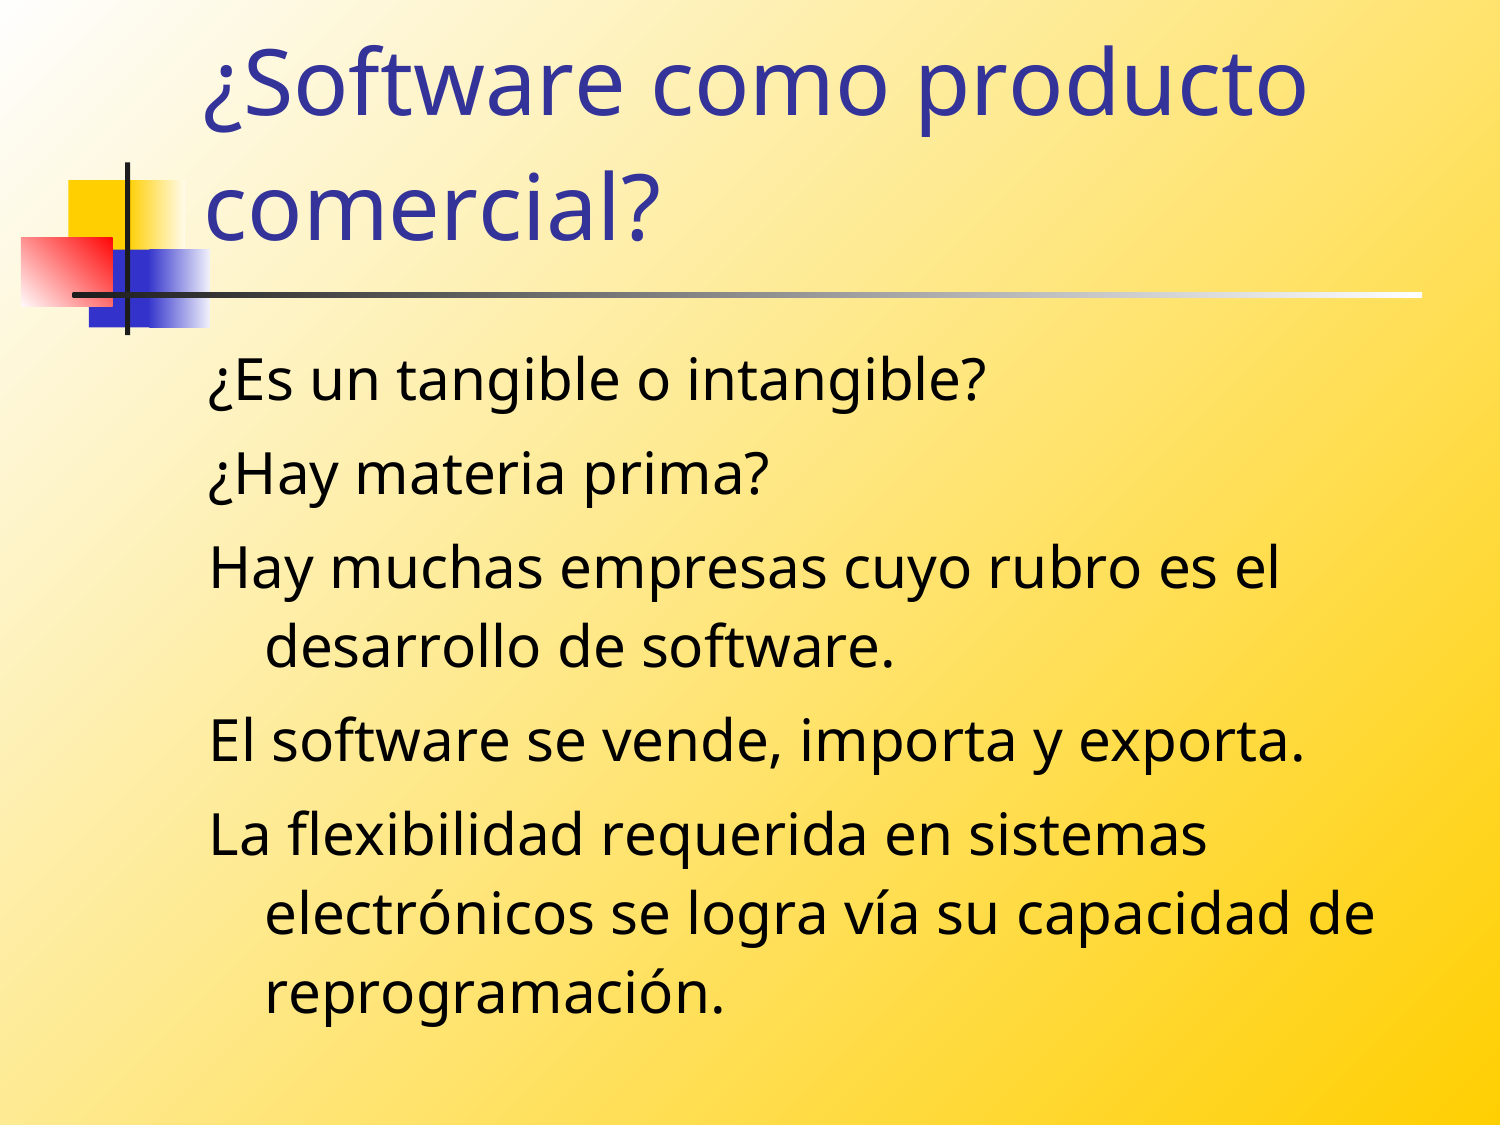

# ¿Software como producto comercial?
¿Es un tangible o intangible?
¿Hay materia prima?
Hay muchas empresas cuyo rubro es el desarrollo de software.
El software se vende, importa y exporta.
La flexibilidad requerida en sistemas electrónicos se logra vía su capacidad de reprogramación.